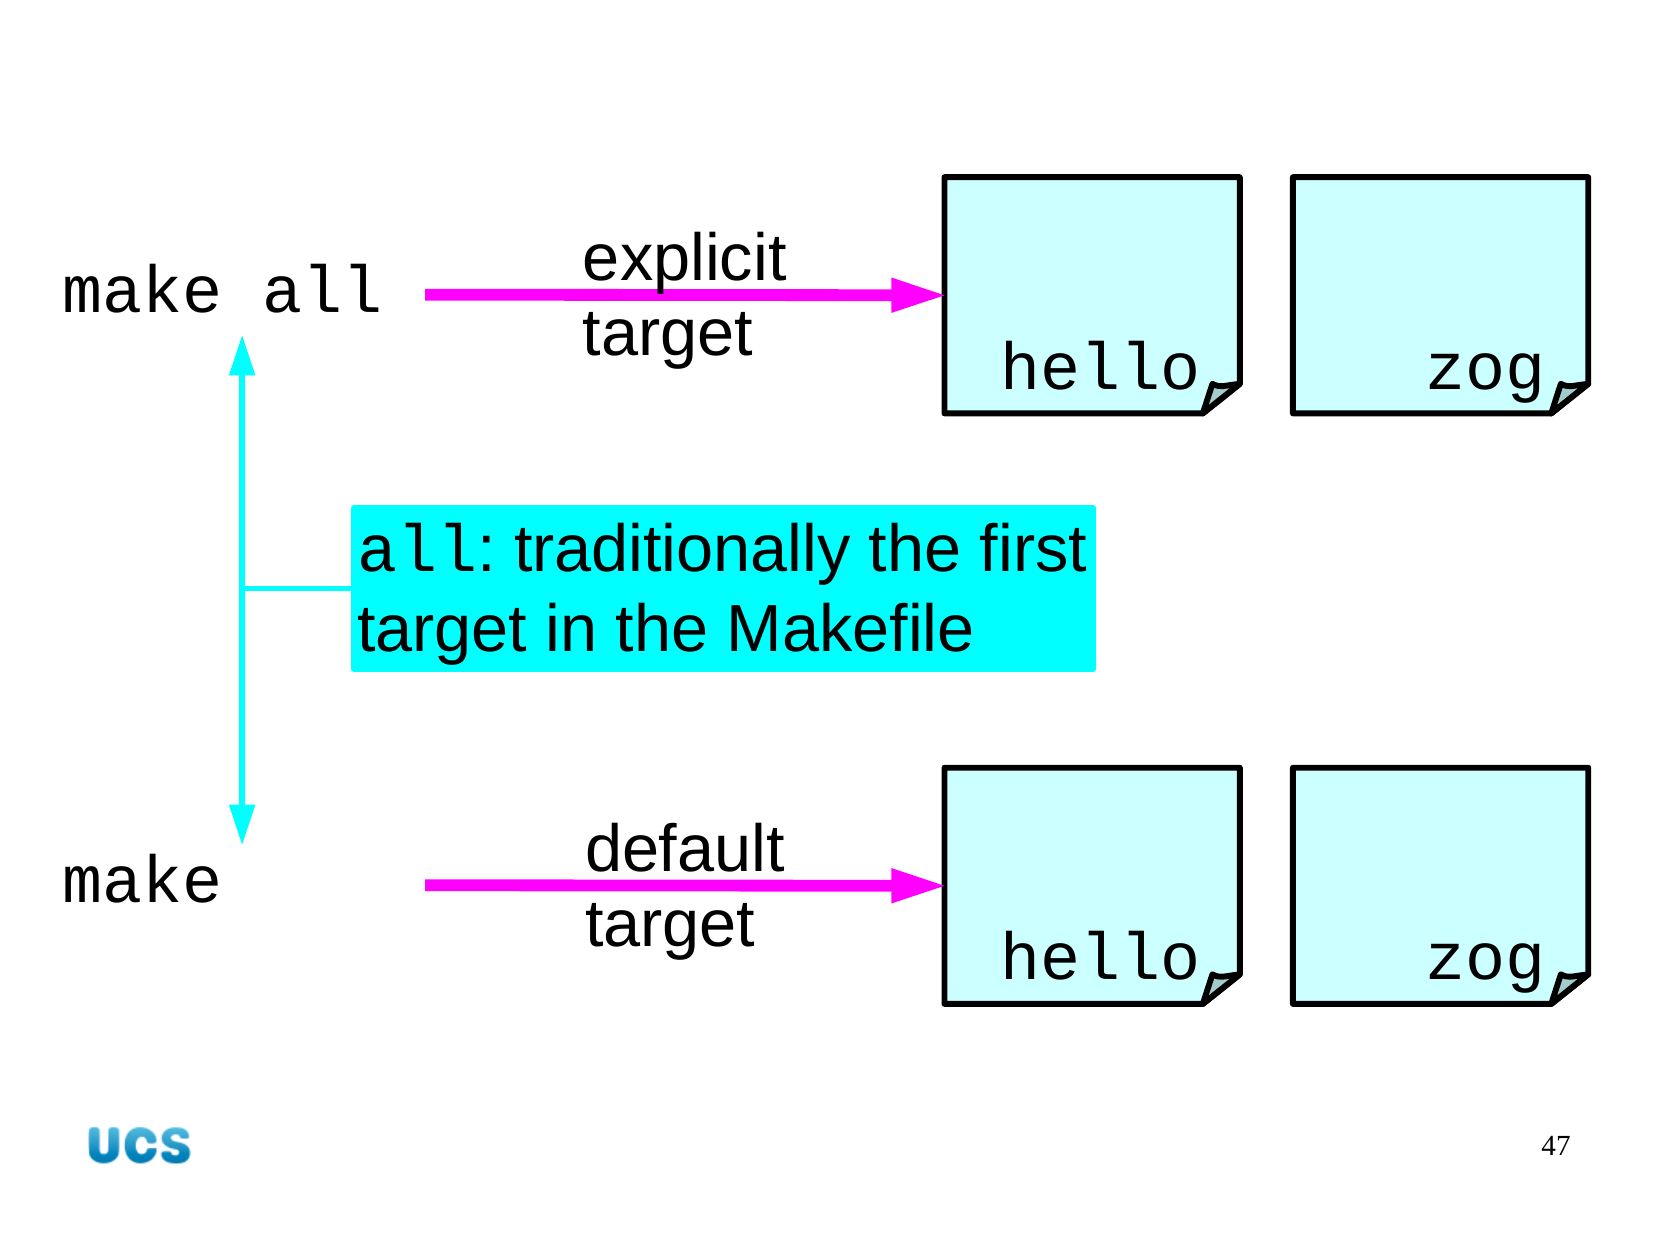

hello
zog
make all
all: traditionally the first
target in the Makefile
hello
zog
make
47